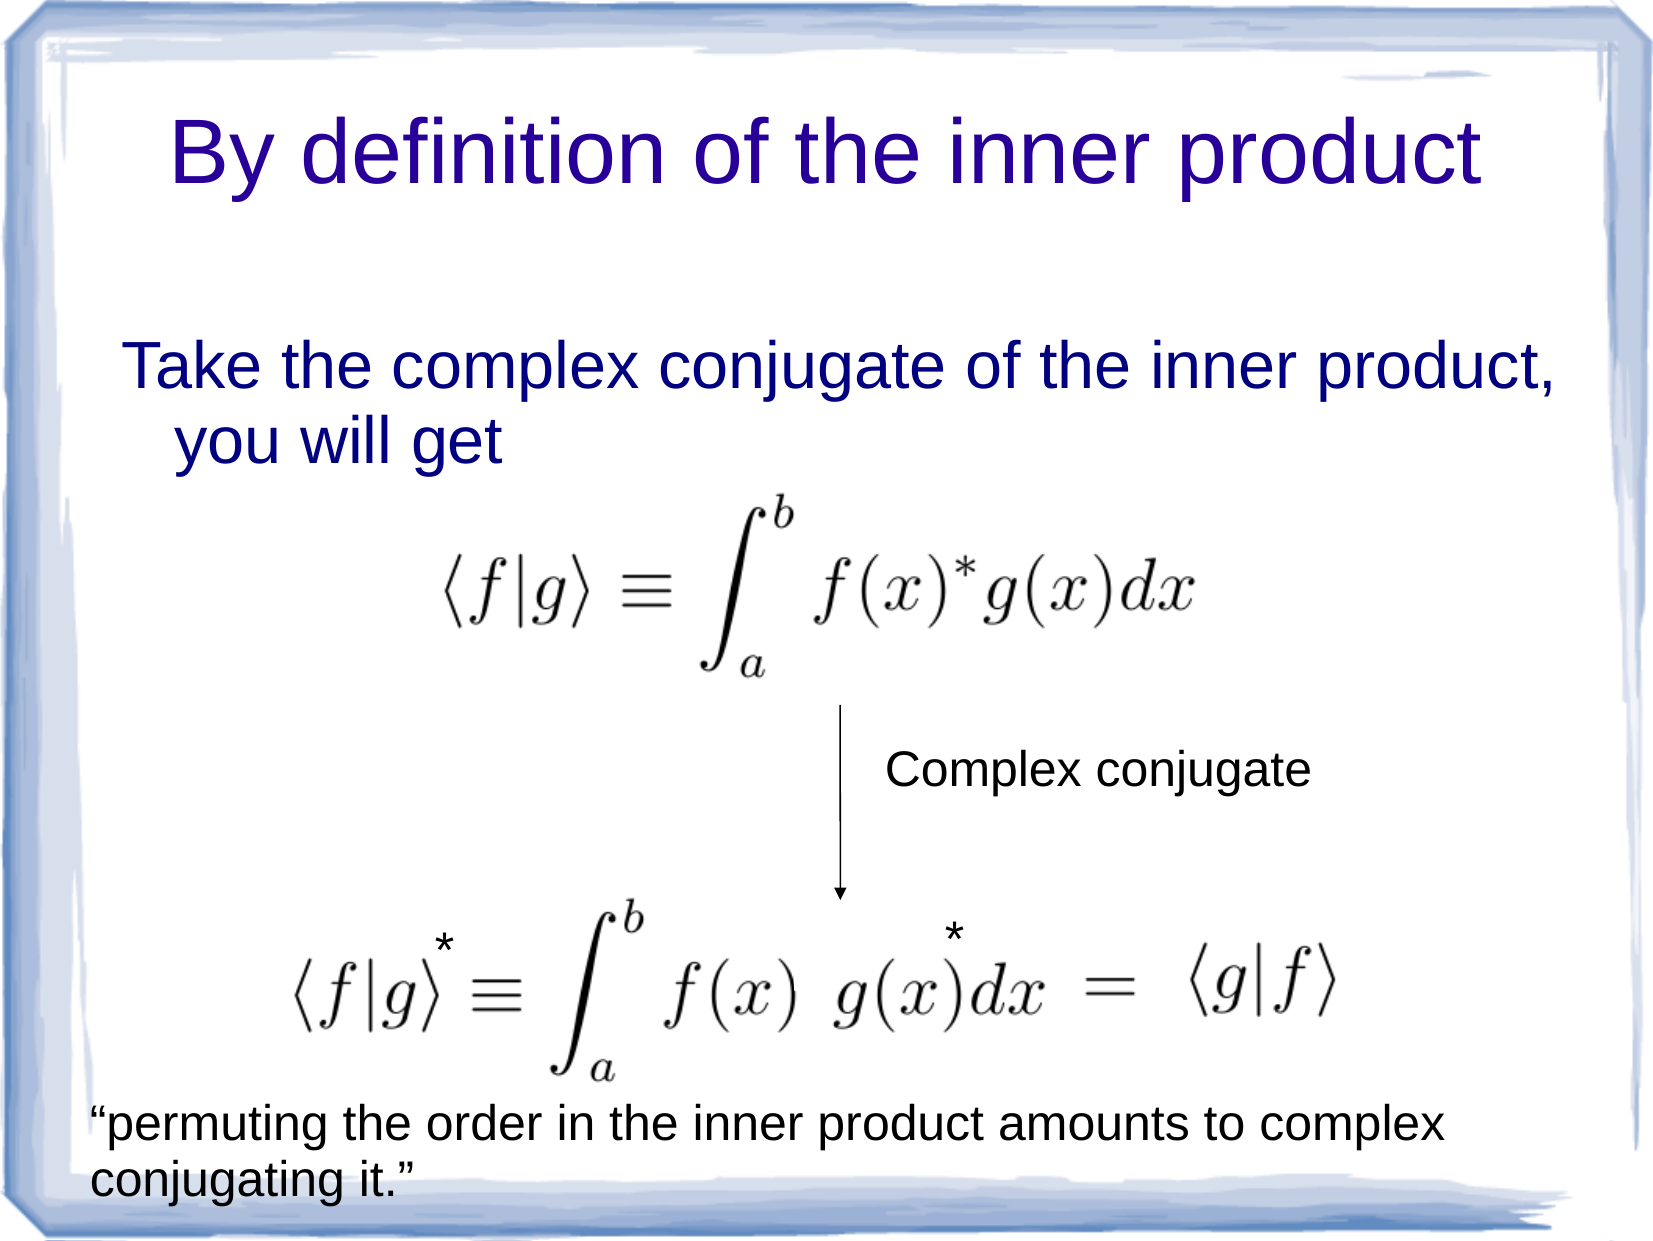

# By definition of the inner product
Take the complex conjugate of the inner product, you will get
Complex conjugate
*
*
“permuting the order in the inner product amounts to complex conjugating it.”